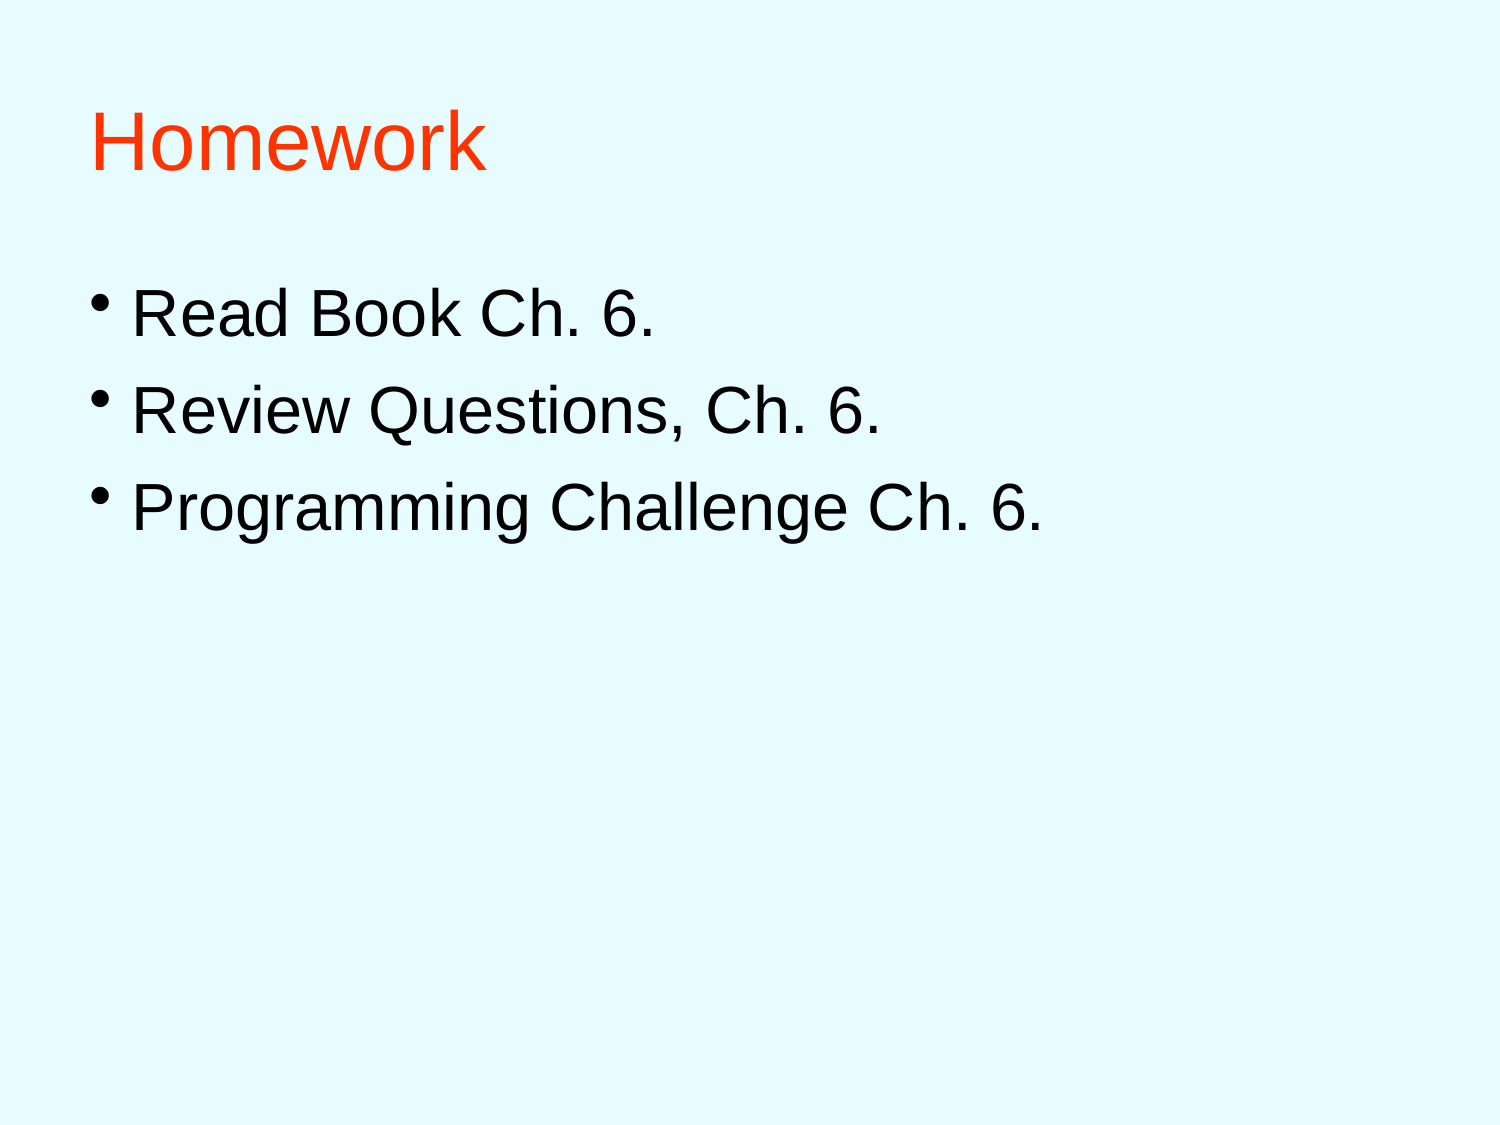

# Homework
 Read Book Ch. 6.
 Review Questions, Ch. 6.
 Programming Challenge Ch. 6.